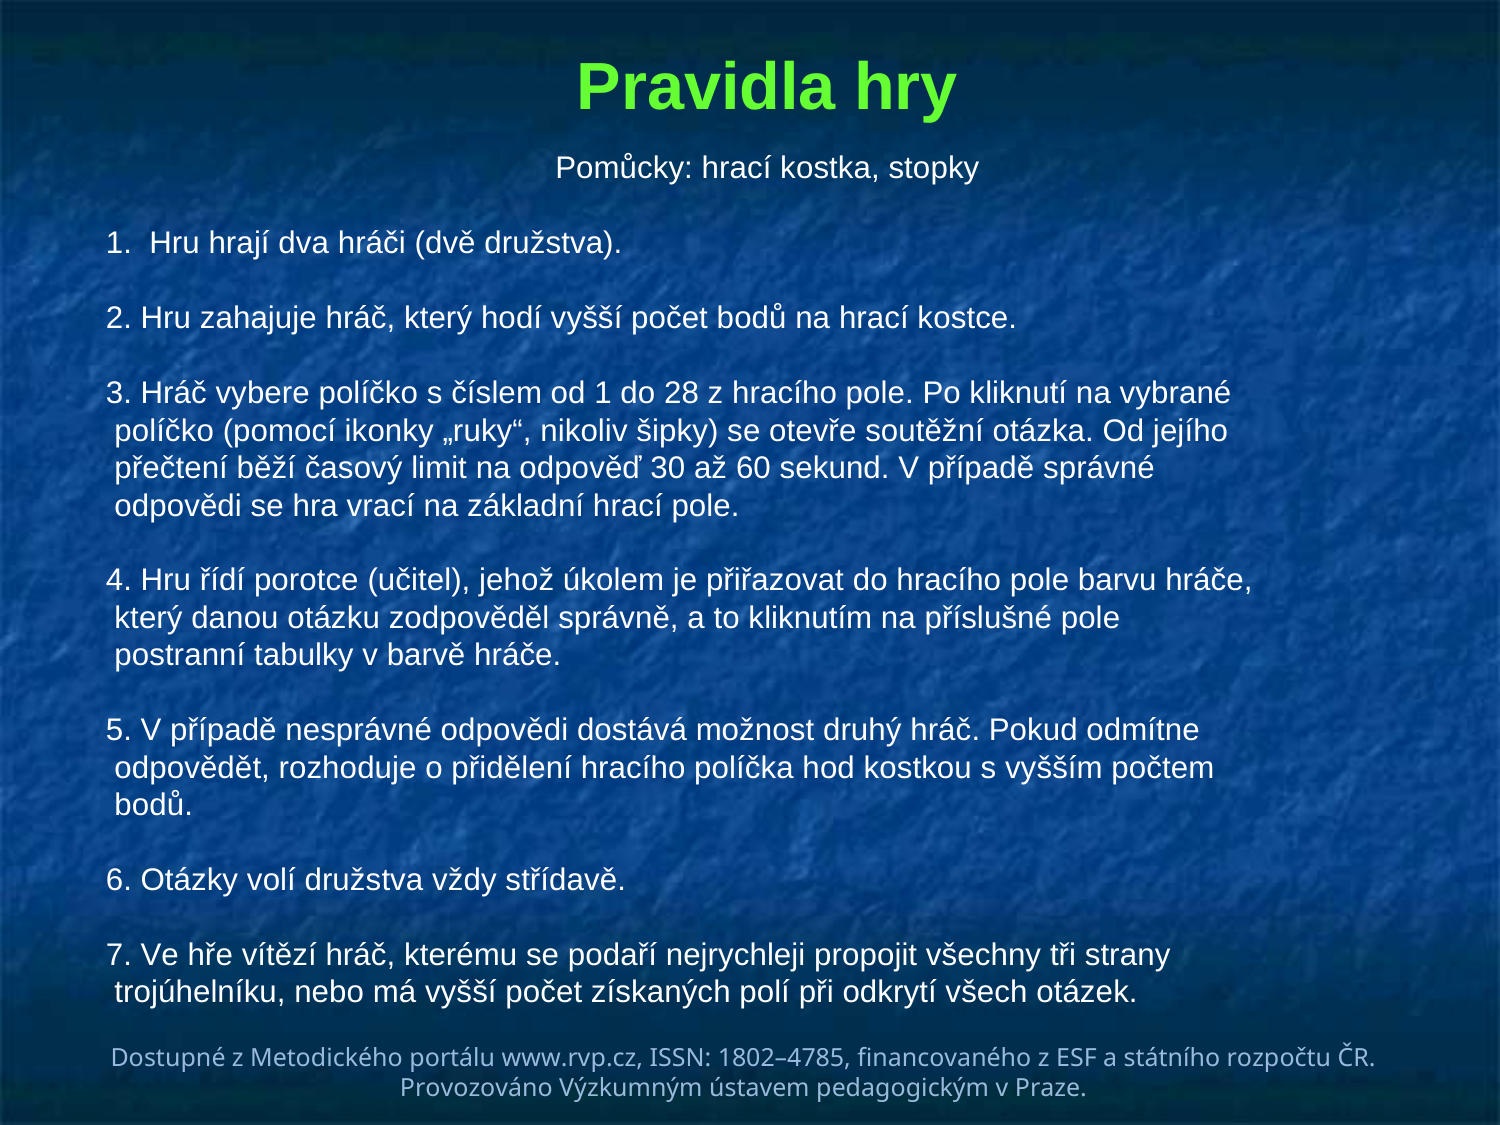

Pravidla hry
Pomůcky: hrací kostka, stopky
1. Hru hrají dva hráči (dvě družstva).
2. Hru zahajuje hráč, který hodí vyšší počet bodů na hrací kostce.
3. Hráč vybere políčko s číslem od 1 do 28 z hracího pole. Po kliknutí na vybrané
 políčko (pomocí ikonky „ruky“, nikoliv šipky) se otevře soutěžní otázka. Od jejího
 přečtení běží časový limit na odpověď 30 až 60 sekund. V případě správné
 odpovědi se hra vrací na základní hrací pole.
4. Hru řídí porotce (učitel), jehož úkolem je přiřazovat do hracího pole barvu hráče,
 který danou otázku zodpověděl správně, a to kliknutím na příslušné pole
 postranní tabulky v barvě hráče.
5. V případě nesprávné odpovědi dostává možnost druhý hráč. Pokud odmítne
 odpovědět, rozhoduje o přidělení hracího políčka hod kostkou s vyšším počtem
 bodů.
6. Otázky volí družstva vždy střídavě.
7. Ve hře vítězí hráč, kterému se podaří nejrychleji propojit všechny tři strany
 trojúhelníku, nebo má vyšší počet získaných polí při odkrytí všech otázek.
Dostupné z Metodického portálu www.rvp.cz, ISSN: 1802–4785, financovaného z ESF a státního rozpočtu ČR. Provozováno Výzkumným ústavem pedagogickým v Praze.